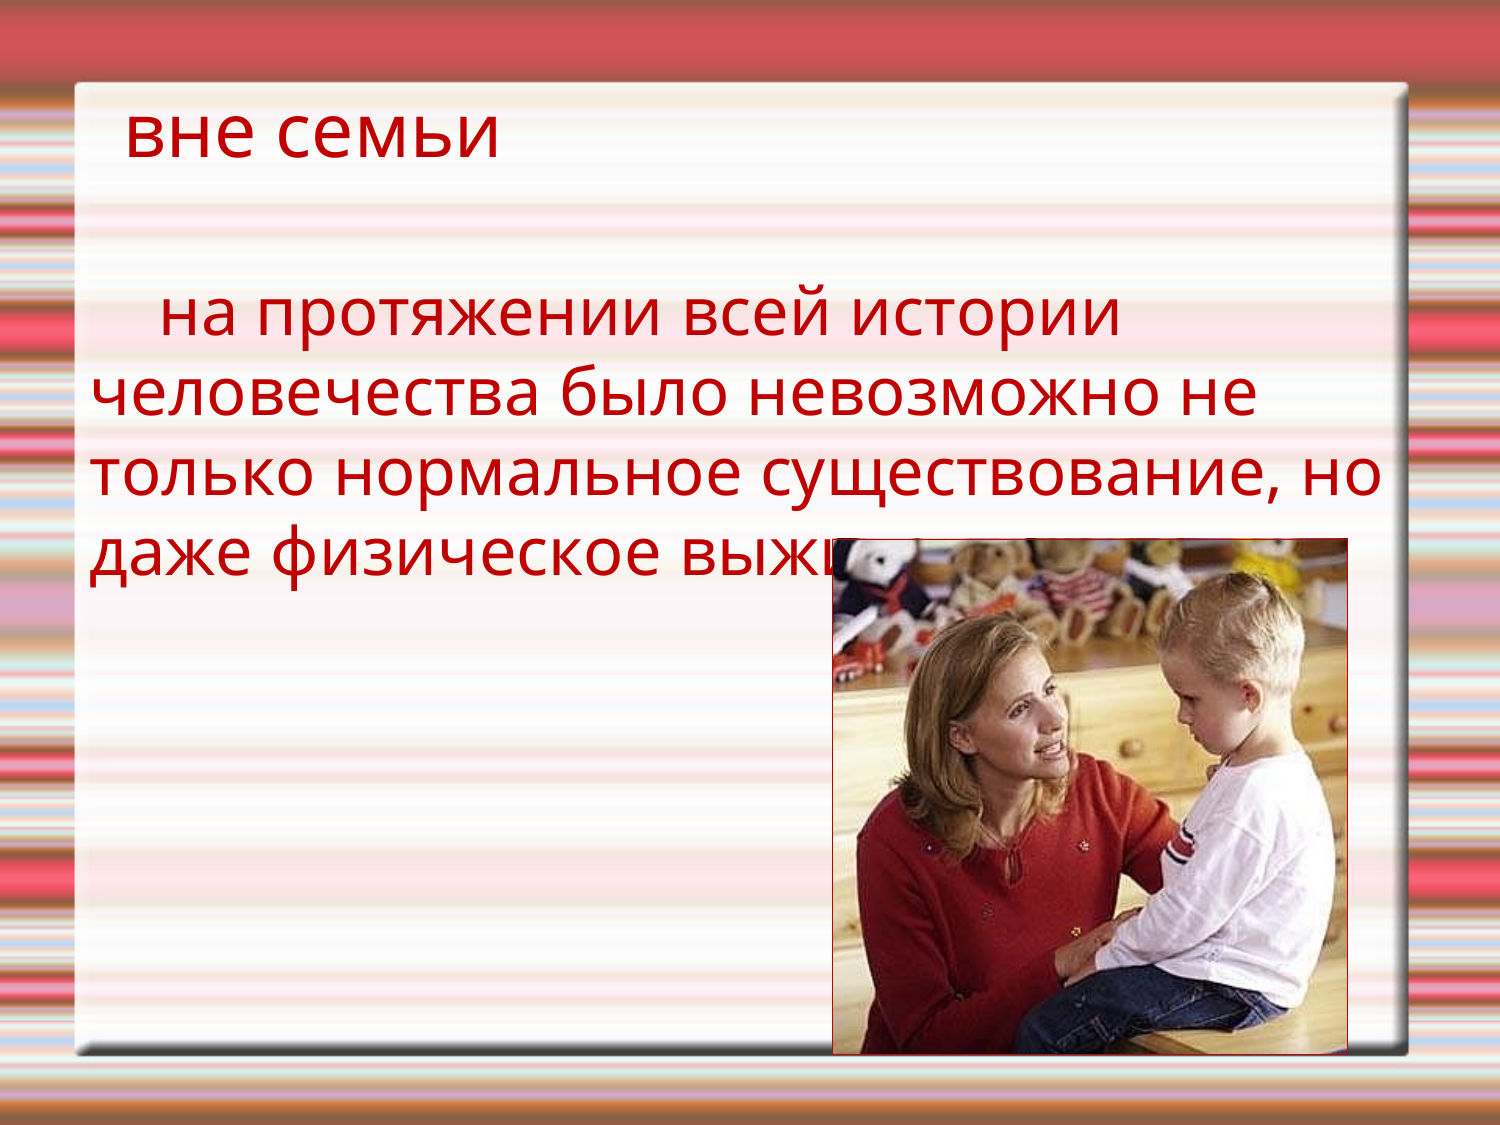

# вне семьи
 на протяжении всей истории человечества было невозможно не только нормальное существование, но даже физическое выживание.